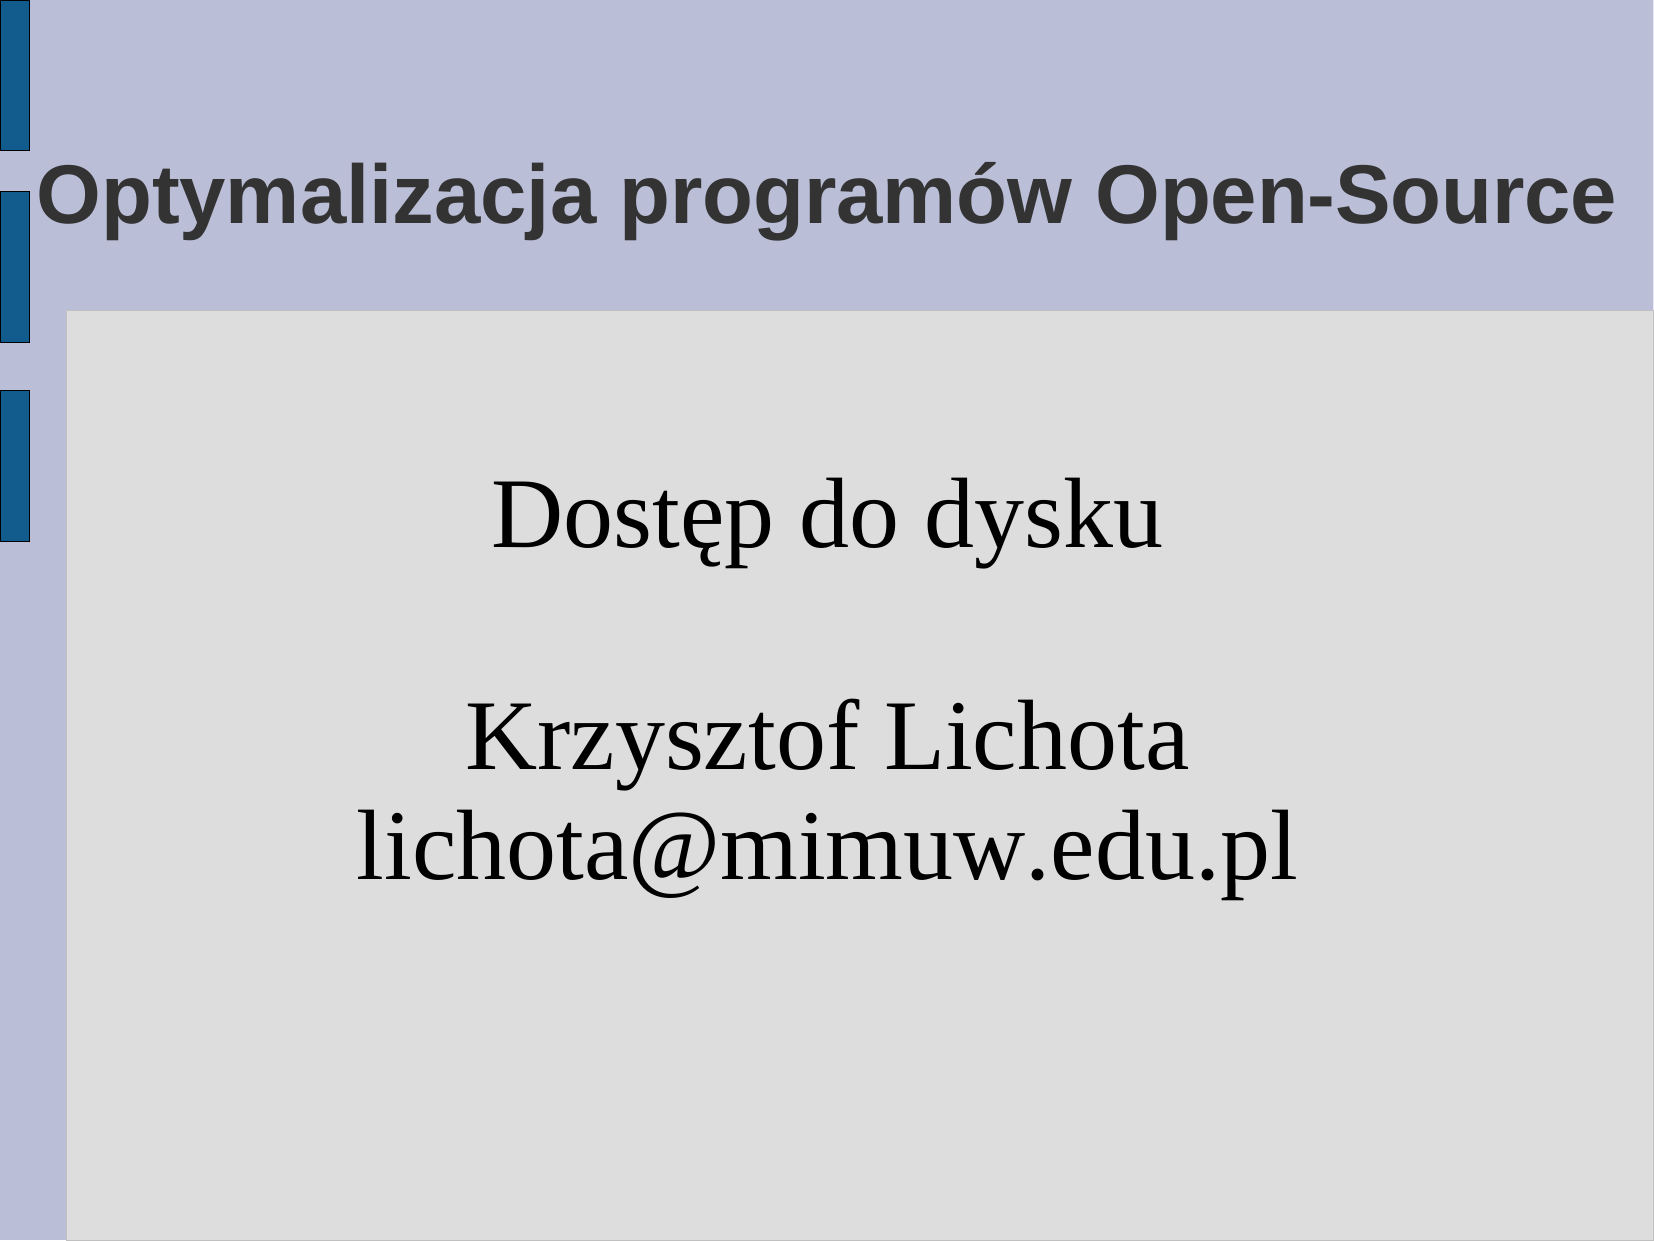

# Optymalizacja programów Open-Source
Dostęp do dysku
Krzysztof Lichota
lichota@mimuw.edu.pl